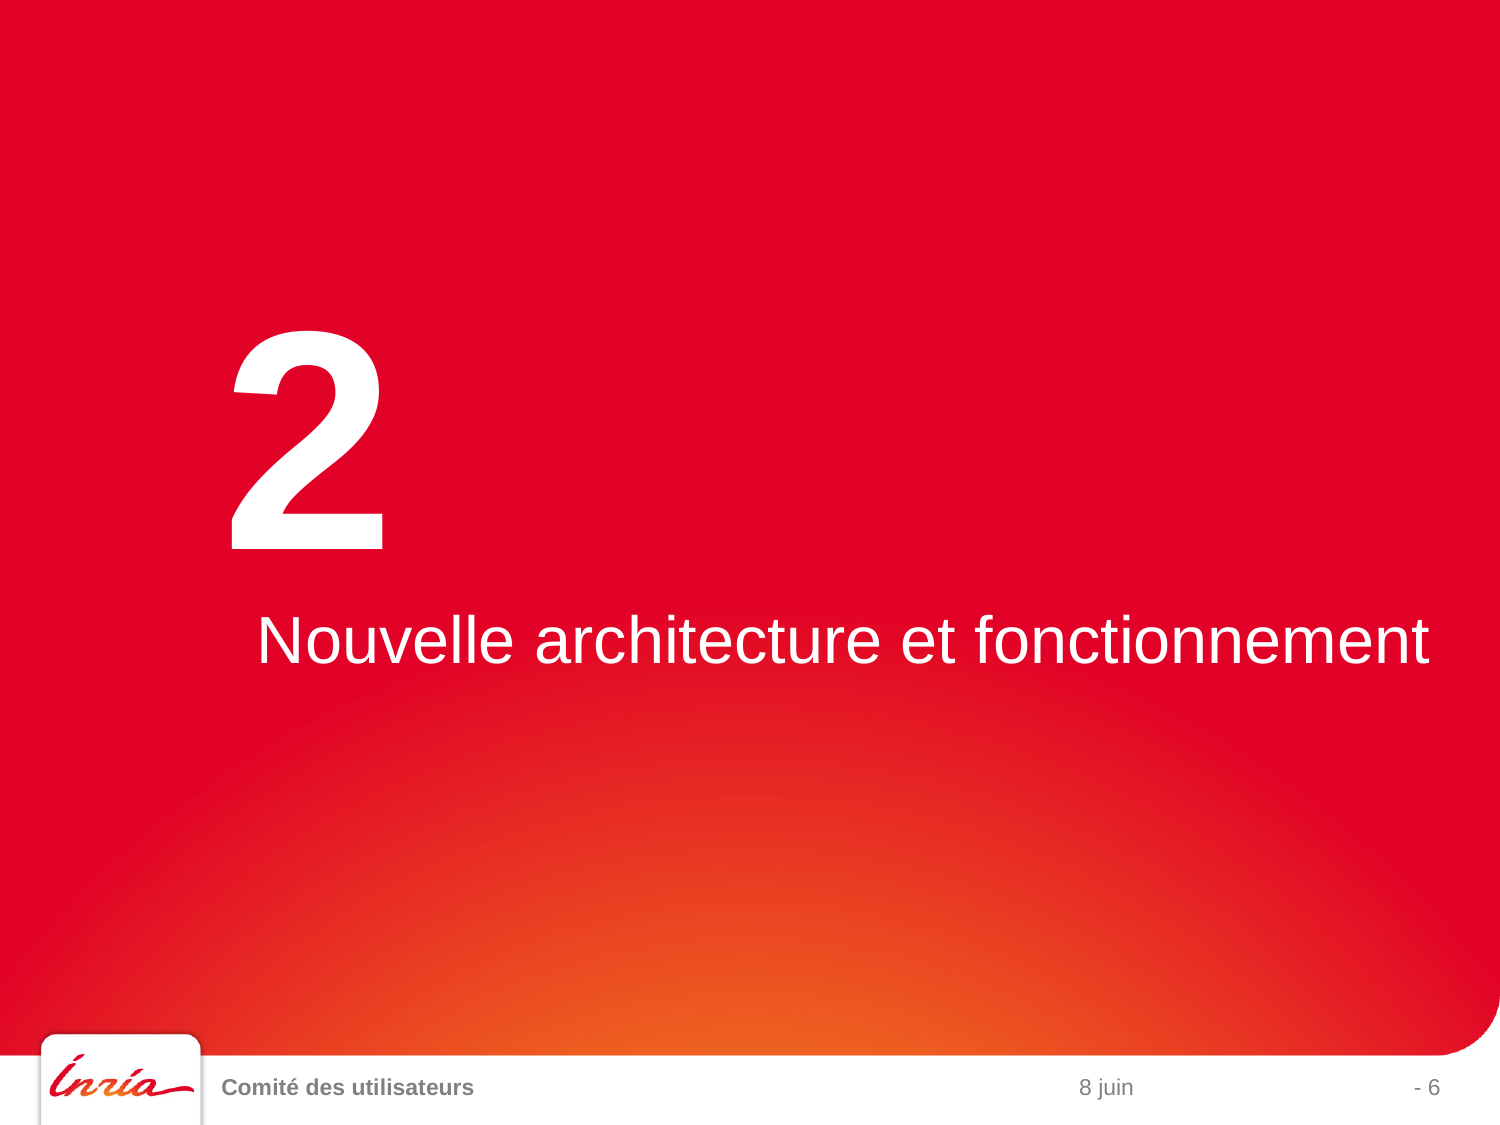

2
# Nouvelle architecture et fonctionnement
comité des utilisateurs
8 juin 2015
6